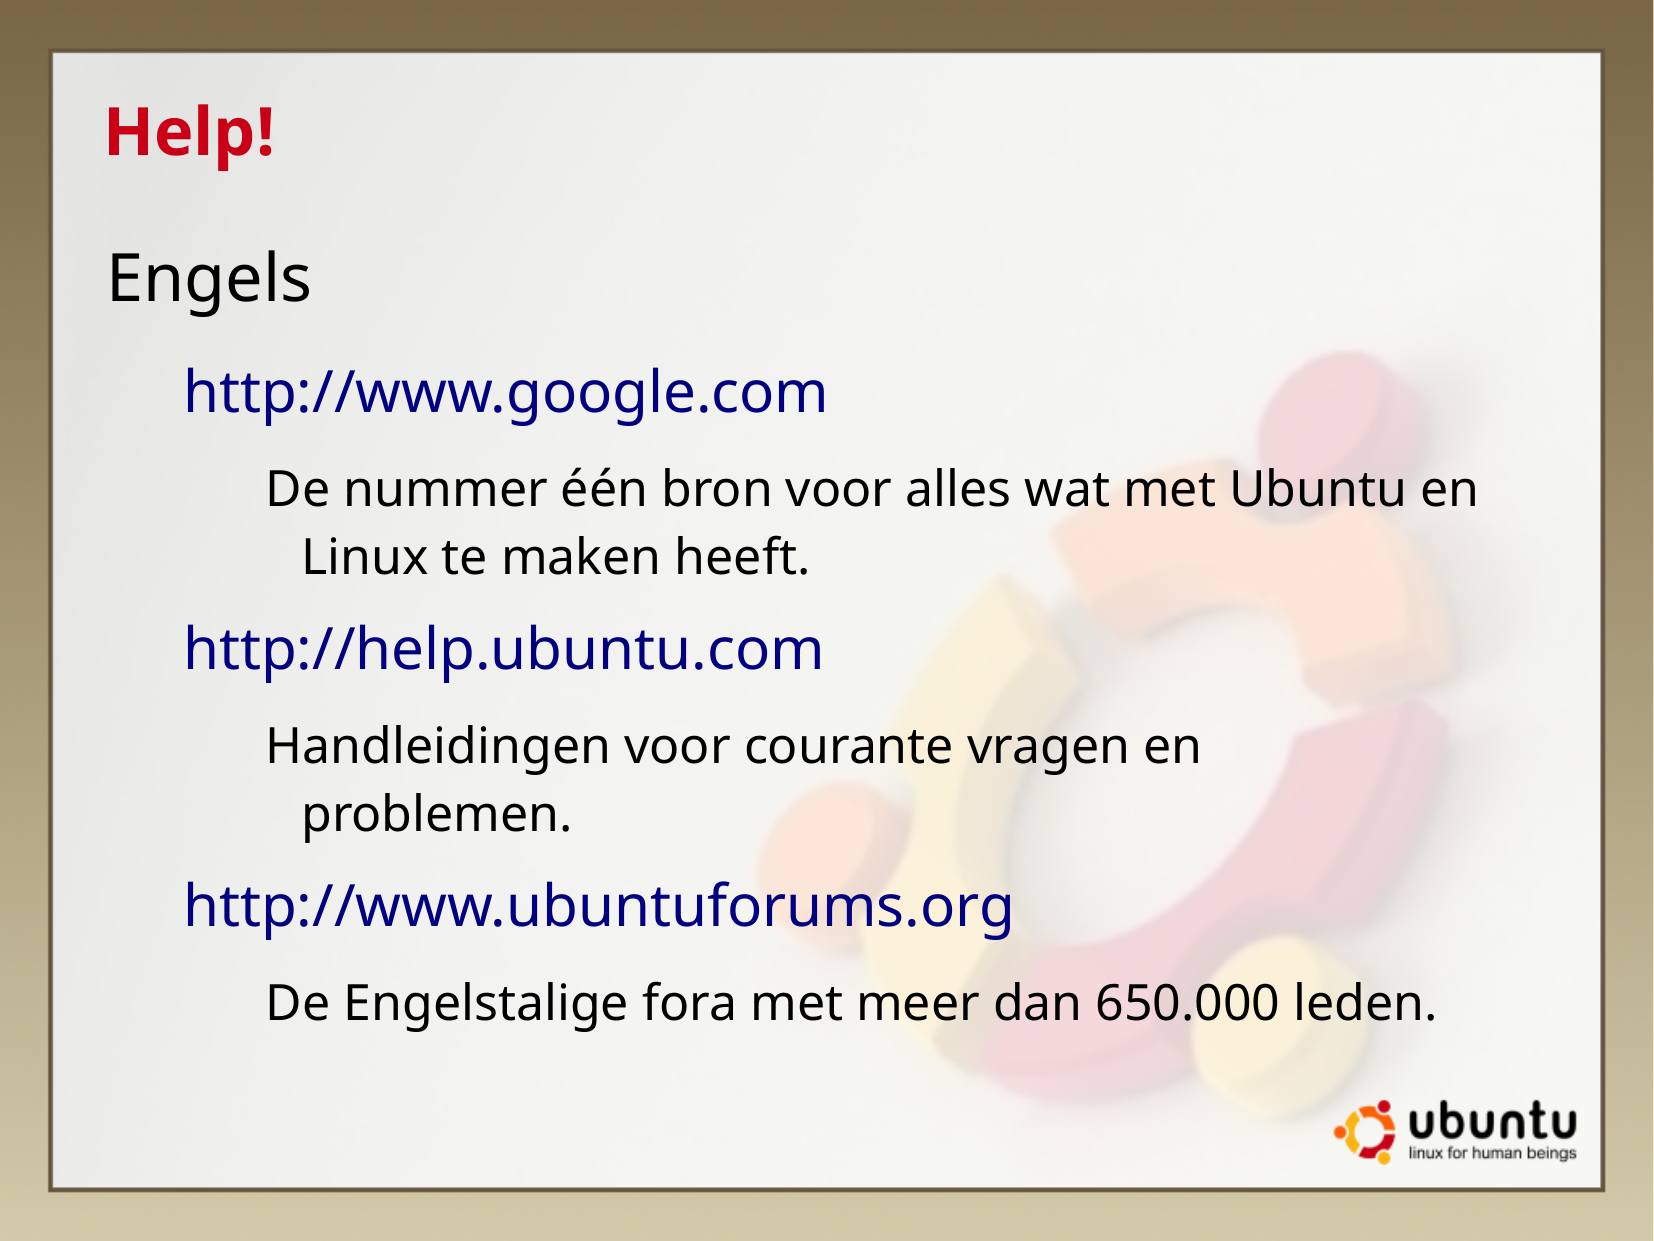

Help!
# Engels
http://www.google.com
De nummer één bron voor alles wat met Ubuntu en Linux te maken heeft.
http://help.ubuntu.com
Handleidingen voor courante vragen en problemen.
http://www.ubuntuforums.org
De Engelstalige fora met meer dan 650.000 leden.